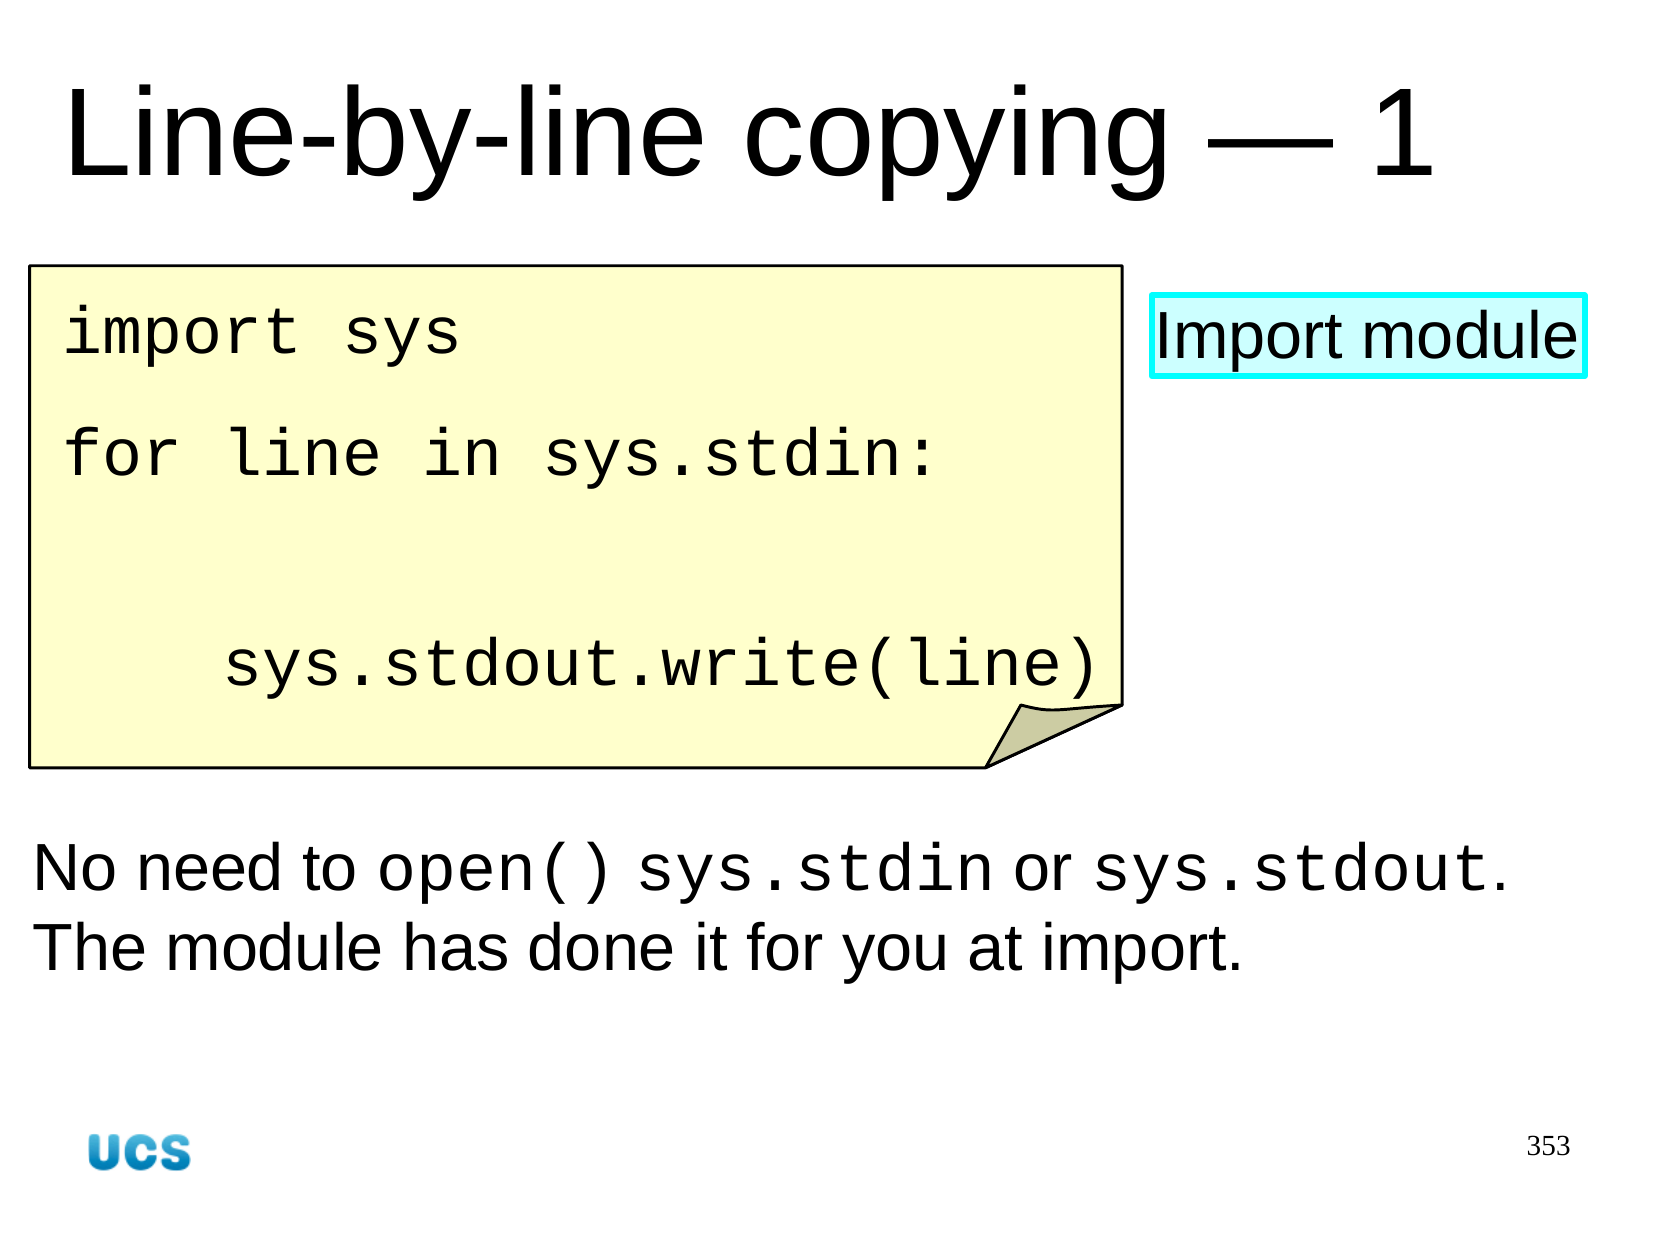

Line-by-line copying — 1
import sys
Import module
for
line
in
sys.stdin
:
sys.stdout
.write(
line
)
No need to open() sys.stdin or sys.stdout.
The module has done it for you at import.
353